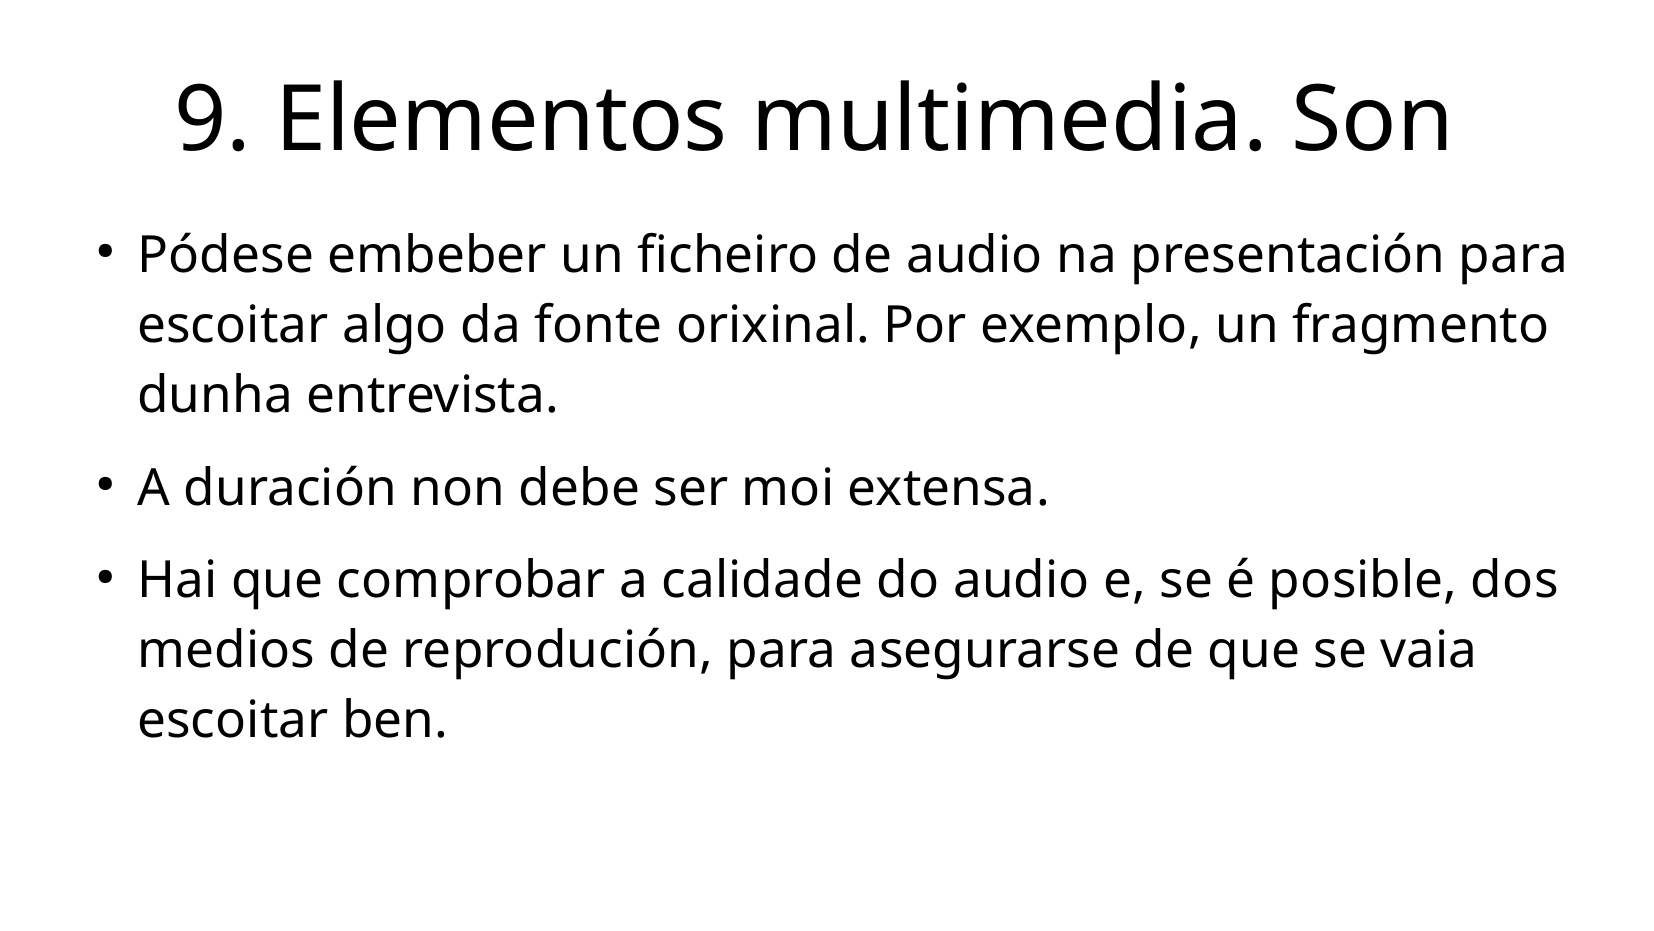

# 9. Elementos multimedia. Son
Pódese embeber un ficheiro de audio na presentación para escoitar algo da fonte orixinal. Por exemplo, un fragmento dunha entrevista.
A duración non debe ser moi extensa.
Hai que comprobar a calidade do audio e, se é posible, dos medios de reprodución, para asegurarse de que se vaia escoitar ben.